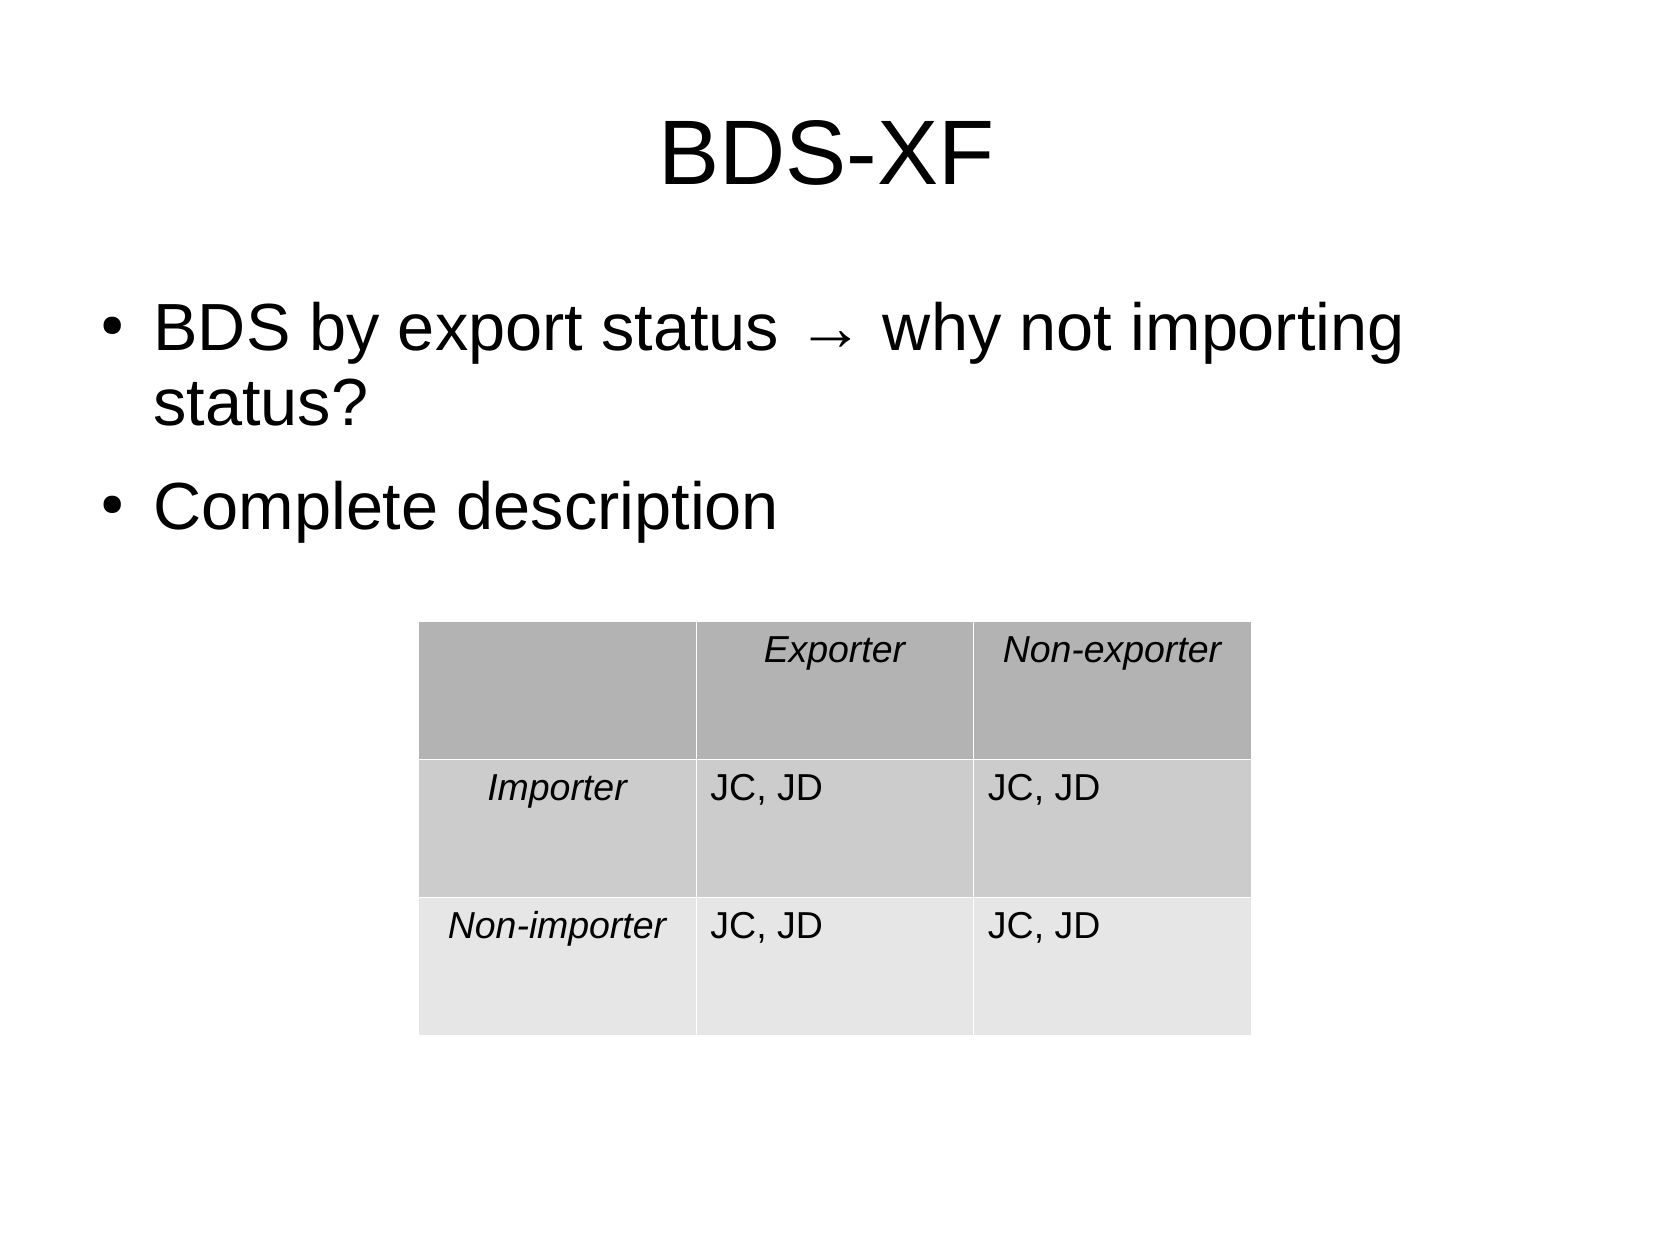

# BDS-XF
BDS by export status → why not importing status?
Complete description
| | Exporter | Non-exporter |
| --- | --- | --- |
| Importer | JC, JD | JC, JD |
| Non-importer | JC, JD | JC, JD |